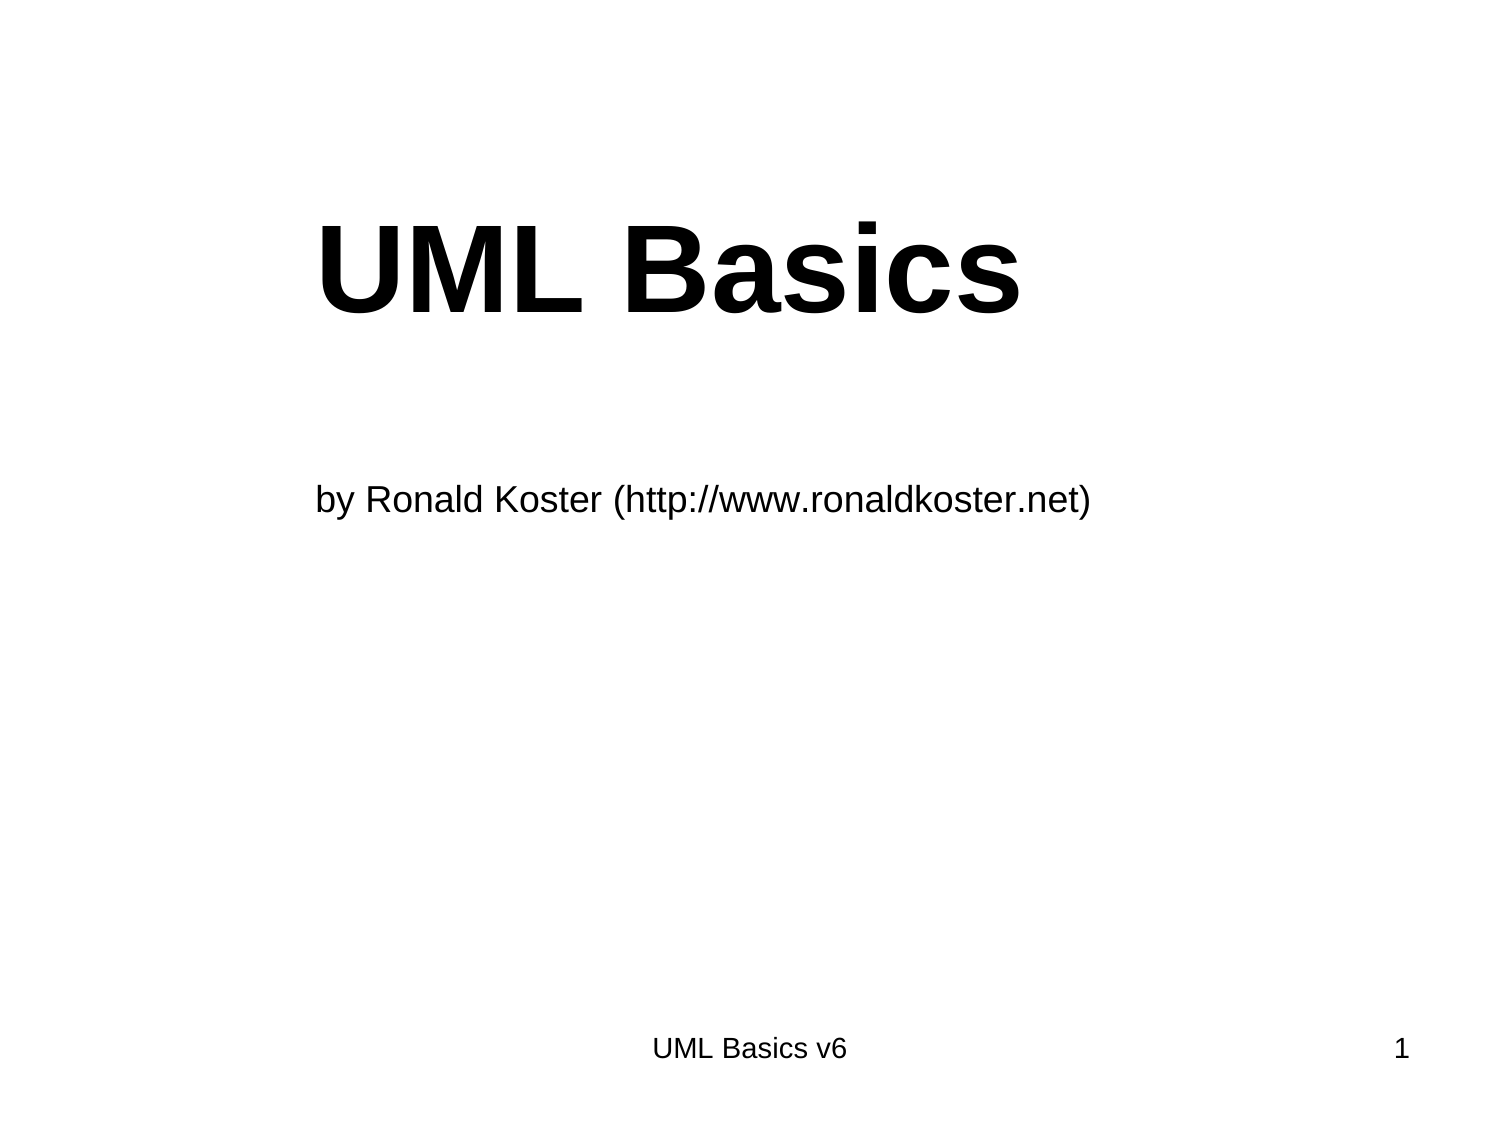

UML Basics
by Ronald Koster (http://www.ronaldkoster.net)
UML Basics v6
1